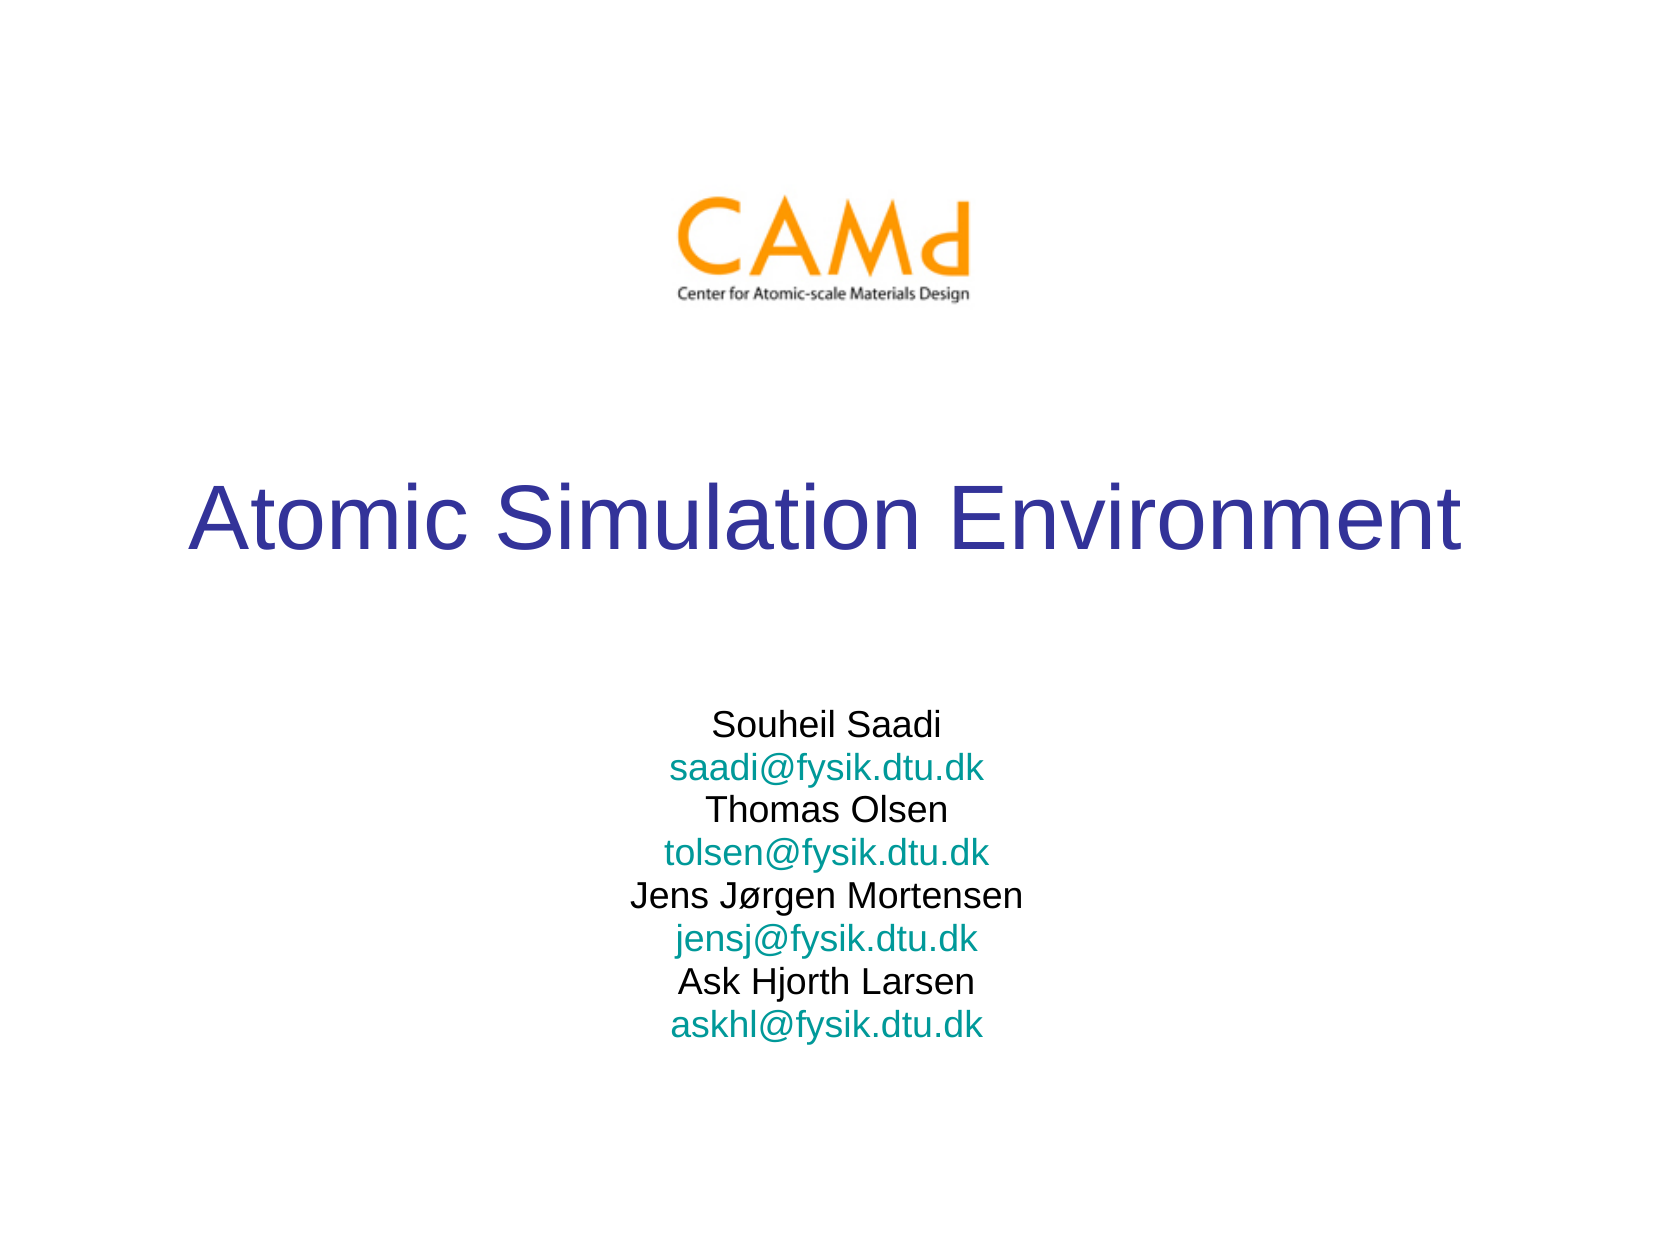

# Atomic Simulation Environment
Souheil Saadi
saadi@fysik.dtu.dk
Thomas Olsen
tolsen@fysik.dtu.dk
Jens Jørgen Mortensen
jensj@fysik.dtu.dk
Ask Hjorth Larsen
askhl@fysik.dtu.dk
February 20, 2009
10302